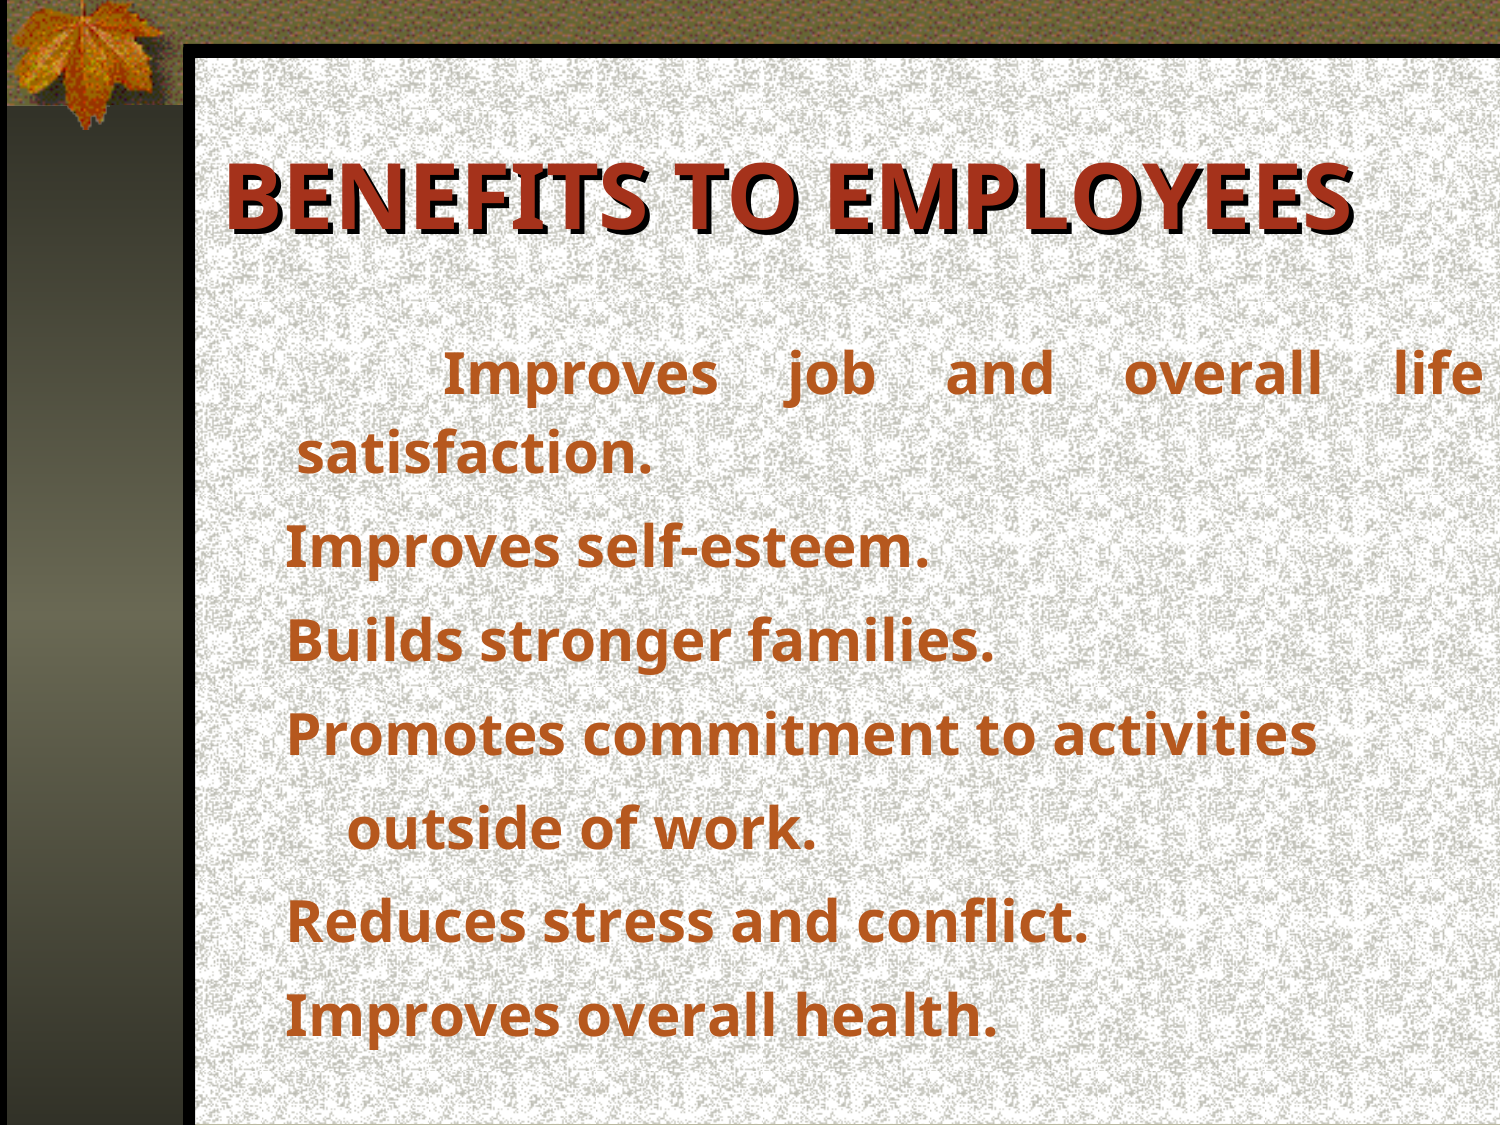

# BENEFITS TO EMPLOYEES
 Improves job and overall life satisfaction.
 Improves self-esteem.
 Builds stronger families.
 Promotes commitment to activities
 outside of work.
 Reduces stress and conflict.
 Improves overall health.